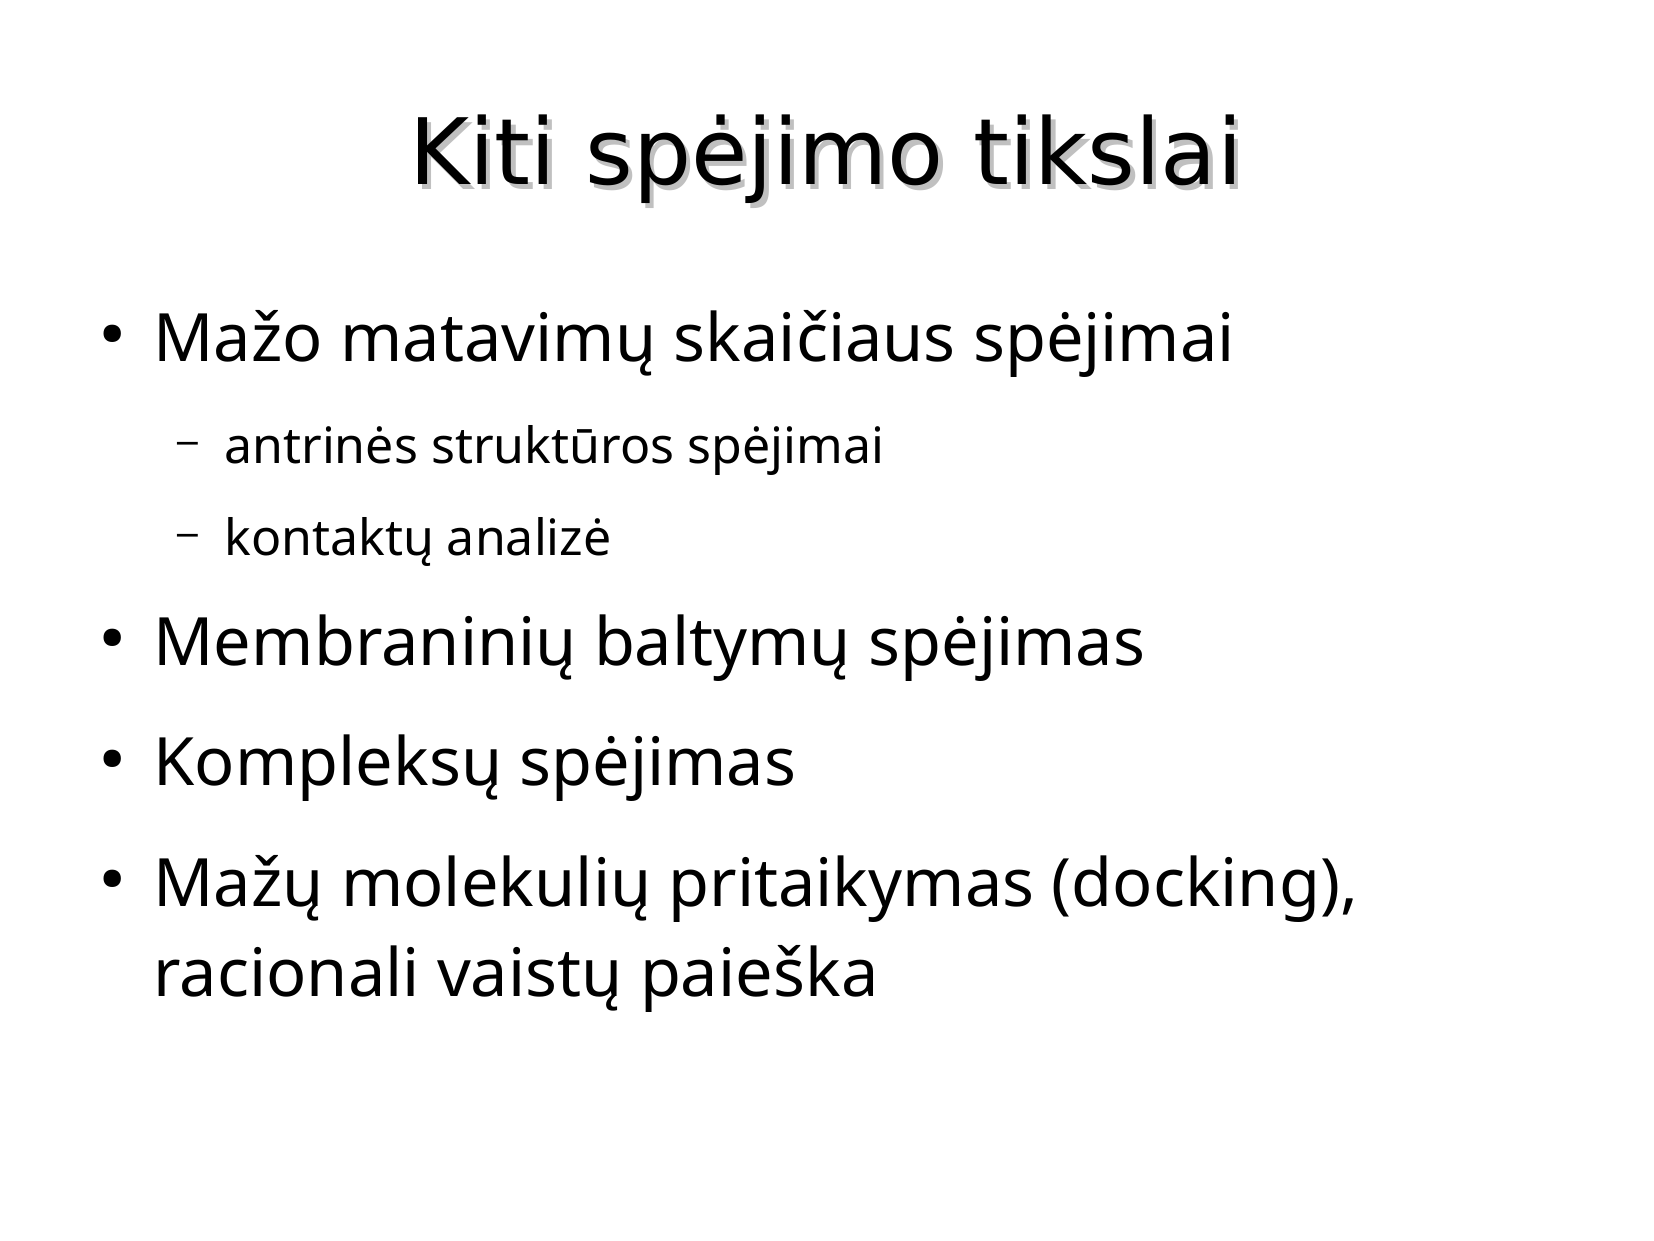

# Kiti spėjimo tikslai
Mažo matavimų skaičiaus spėjimai
antrinės struktūros spėjimai
kontaktų analizė
Membraninių baltymų spėjimas
Kompleksų spėjimas
Mažų molekulių pritaikymas (docking), racionali vaistų paieška